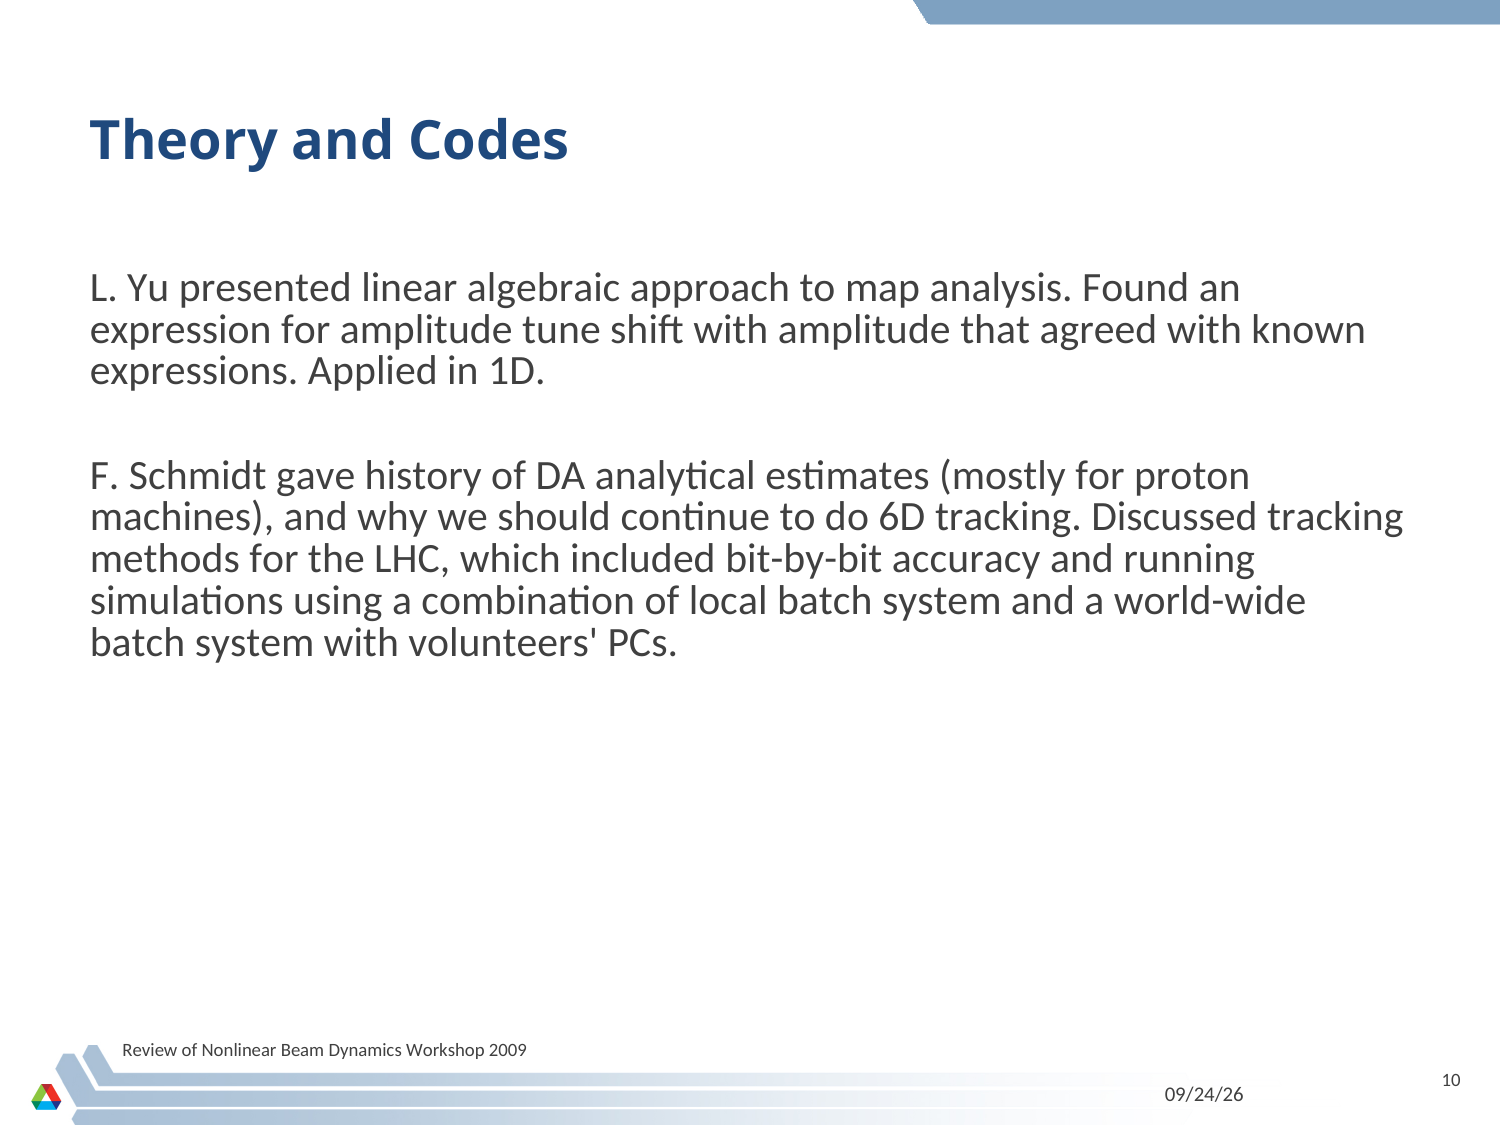

# Theory and Codes
L. Yu presented linear algebraic approach to map analysis. Found an expression for amplitude tune shift with amplitude that agreed with known expressions. Applied in 1D.
F. Schmidt gave history of DA analytical estimates (mostly for proton machines), and why we should continue to do 6D tracking. Discussed tracking methods for the LHC, which included bit-by-bit accuracy and running simulations using a combination of local batch system and a world-wide batch system with volunteers' PCs.
Review of Nonlinear Beam Dynamics Workshop 2009
10
1/13/2010